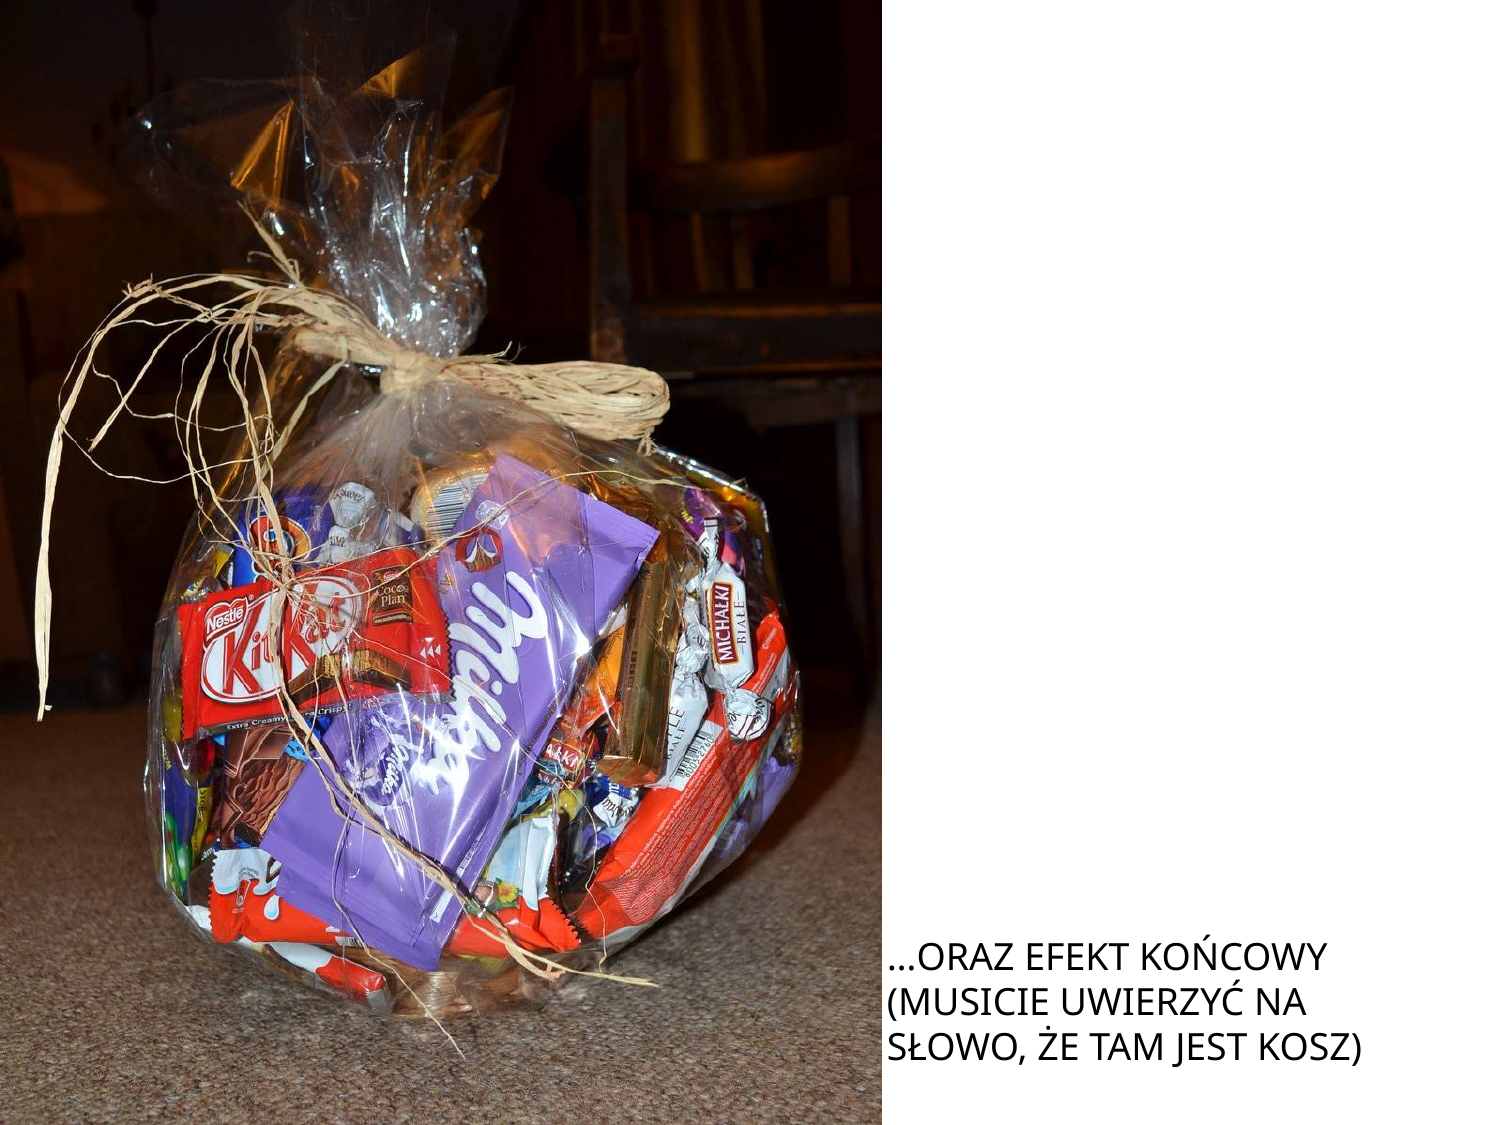

…ORAZ EFEKT KOŃCOWY
(MUSICIE UWIERZYĆ NA
SŁOWO, ŻE TAM JEST KOSZ)